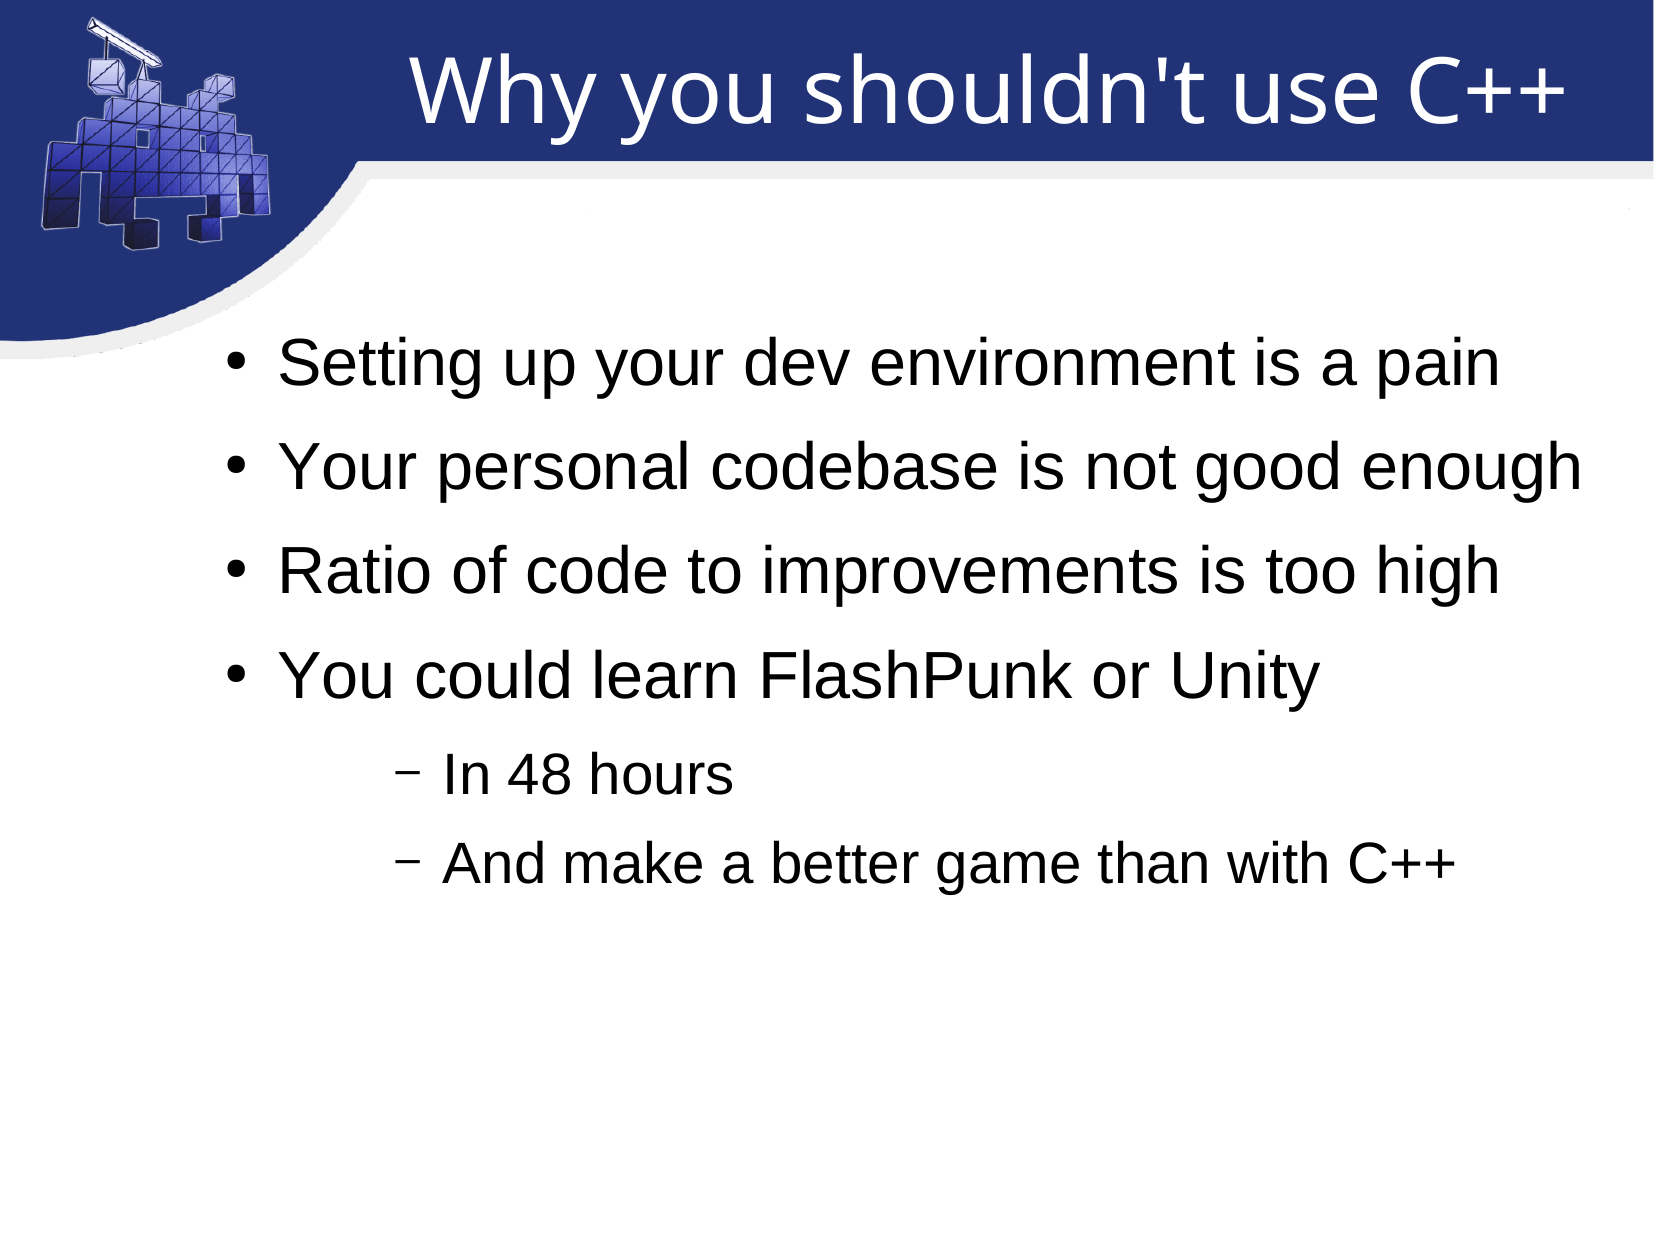

# Why you shouldn't use C++
Setting up your dev environment is a pain
Your personal codebase is not good enough
Ratio of code to improvements is too high
You could learn FlashPunk or Unity
In 48 hours
And make a better game than with C++